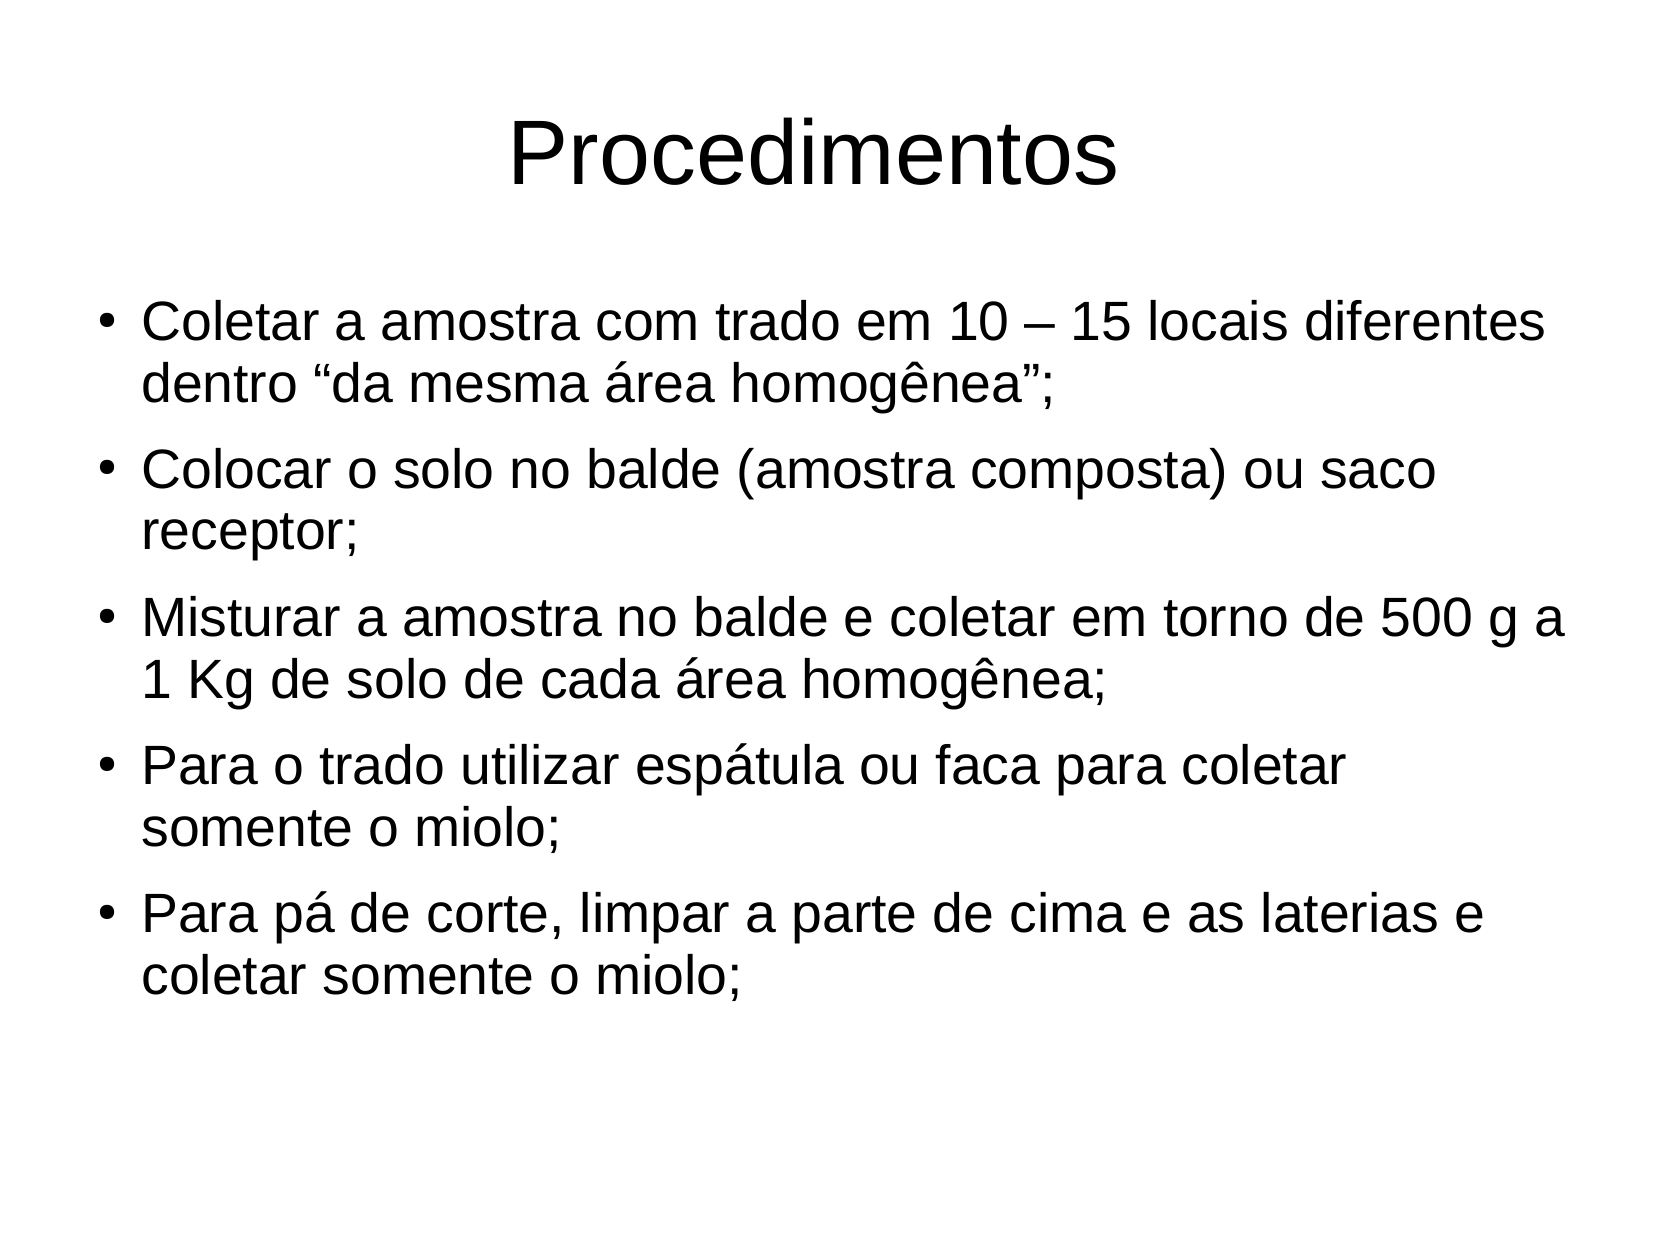

# Procedimentos
Coletar a amostra com trado em 10 – 15 locais diferentes dentro “da mesma área homogênea”;
Colocar o solo no balde (amostra composta) ou saco receptor;
Misturar a amostra no balde e coletar em torno de 500 g a 1 Kg de solo de cada área homogênea;
Para o trado utilizar espátula ou faca para coletar somente o miolo;
Para pá de corte, limpar a parte de cima e as laterias e coletar somente o miolo;